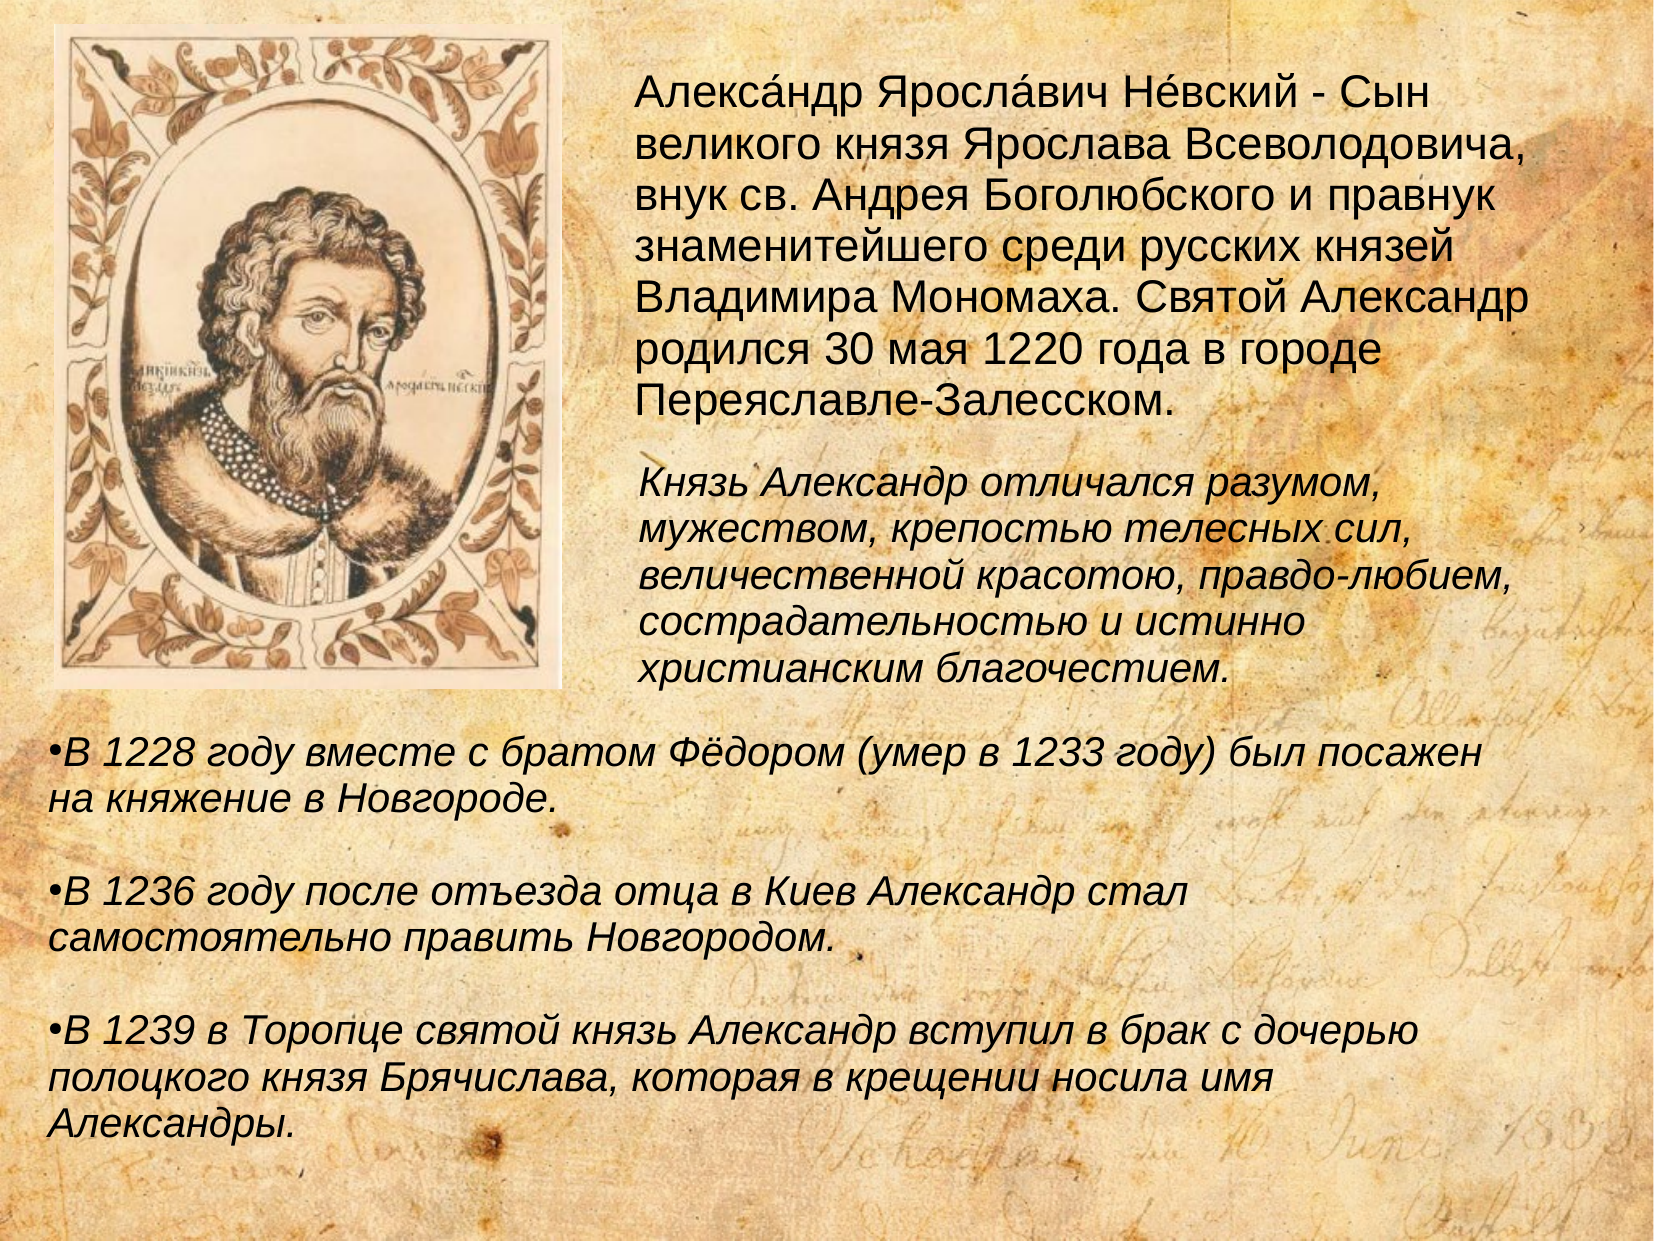

Алекса́ндр Яросла́вич Не́вский - Сын великого князя Ярослава Всеволодовича, внук св. Андрея Боголюбского и правнук знаменитейшего среди русских князей Владимира Мономаха. Святой Александр родился 30 мая 1220 года в городе Переяславле-Залесском.
Князь Александр отличался разумом, мужеством, крепостью телесных сил, величественной красотою, правдо-любием, сострадательностью и истинно христианским благочестием.
В 1228 году вместе с братом Фёдором (умер в 1233 году) был посажен на княжение в Новгороде.
В 1236 году после отъезда отца в Киев Александр стал самостоятельно править Новгородом.
В 1239 в Торопце святой князь Александр вступил в брак с дочерью полоцкого князя Брячислава, которая в крещении носила имя Александры.